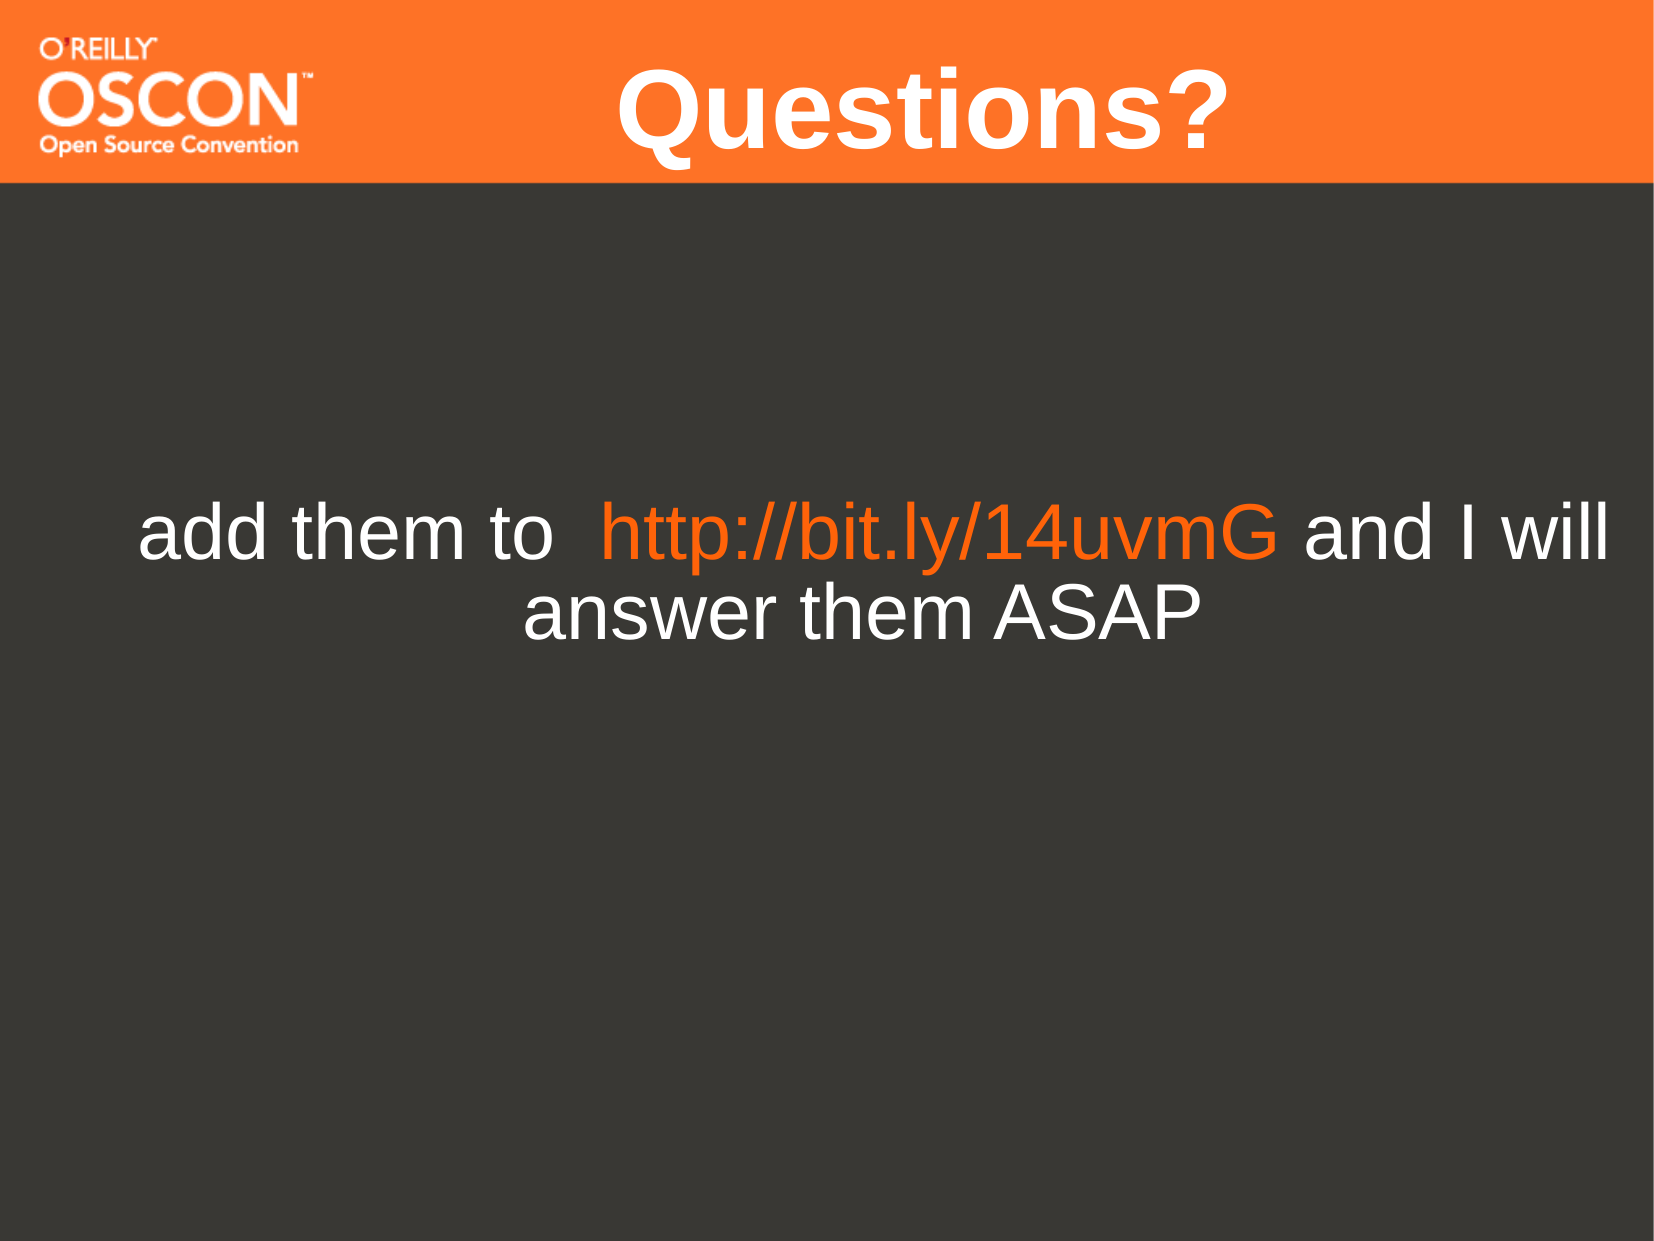

# Questions?
 add them to http://bit.ly/14uvmG and I will answer them ASAP